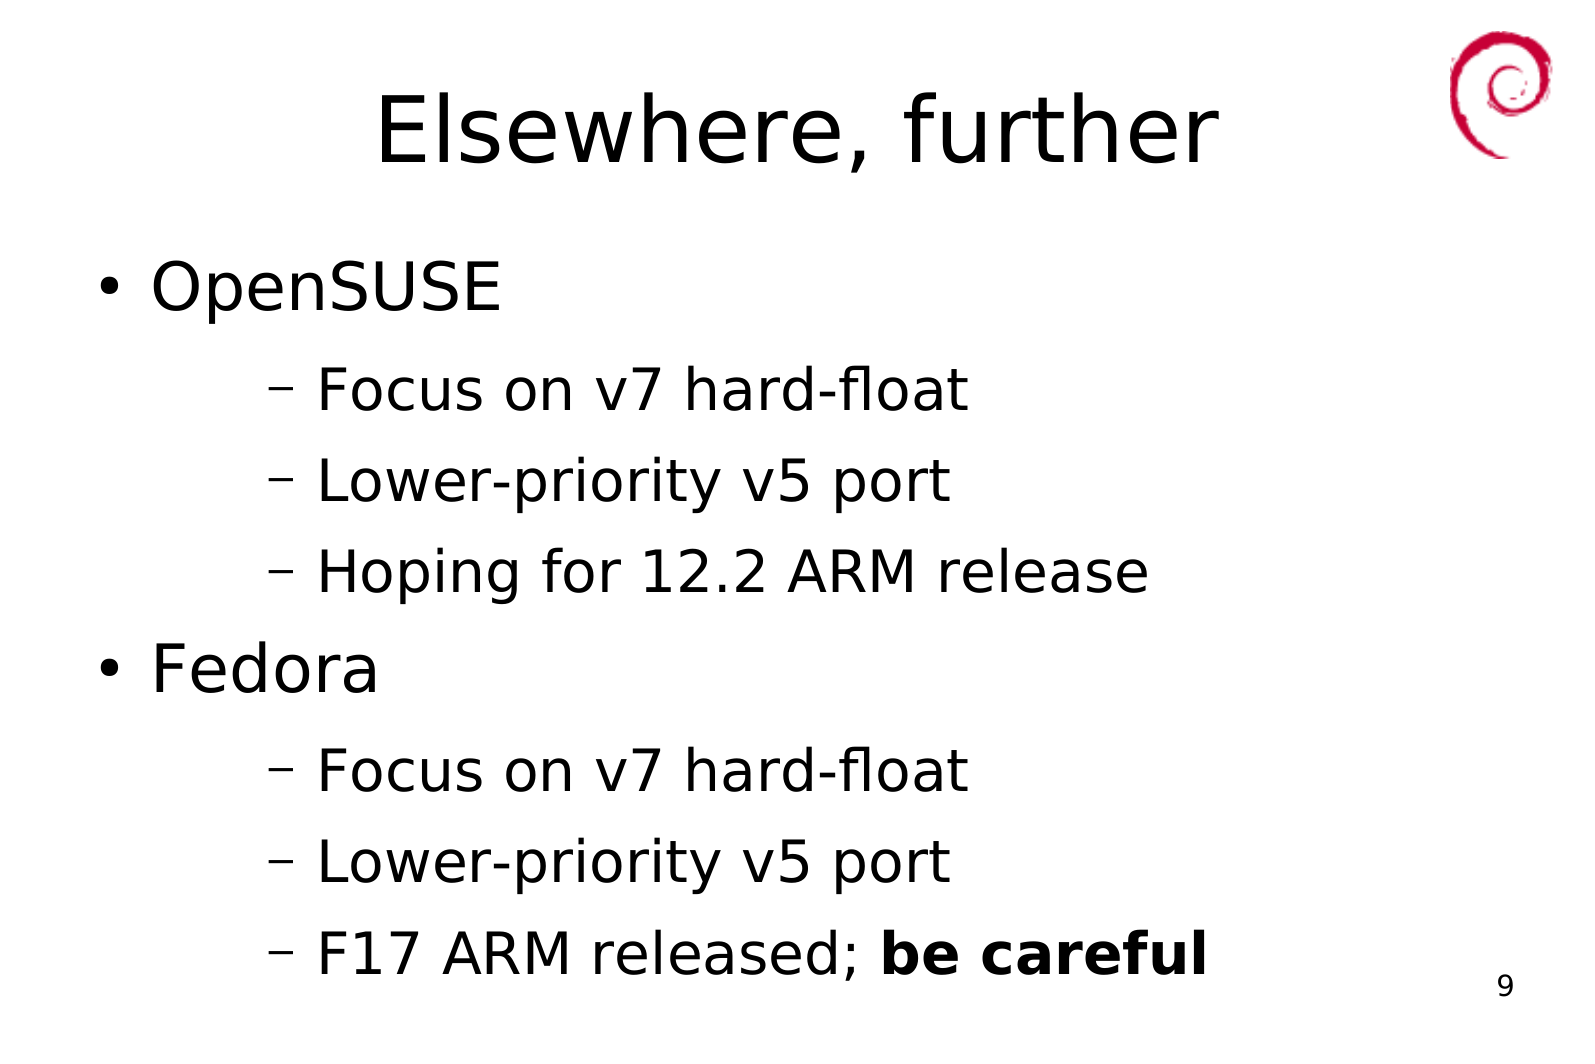

# Elsewhere, further
OpenSUSE
Focus on v7 hard-float
Lower-priority v5 port
Hoping for 12.2 ARM release
Fedora
Focus on v7 hard-float
Lower-priority v5 port
F17 ARM released; be careful
9